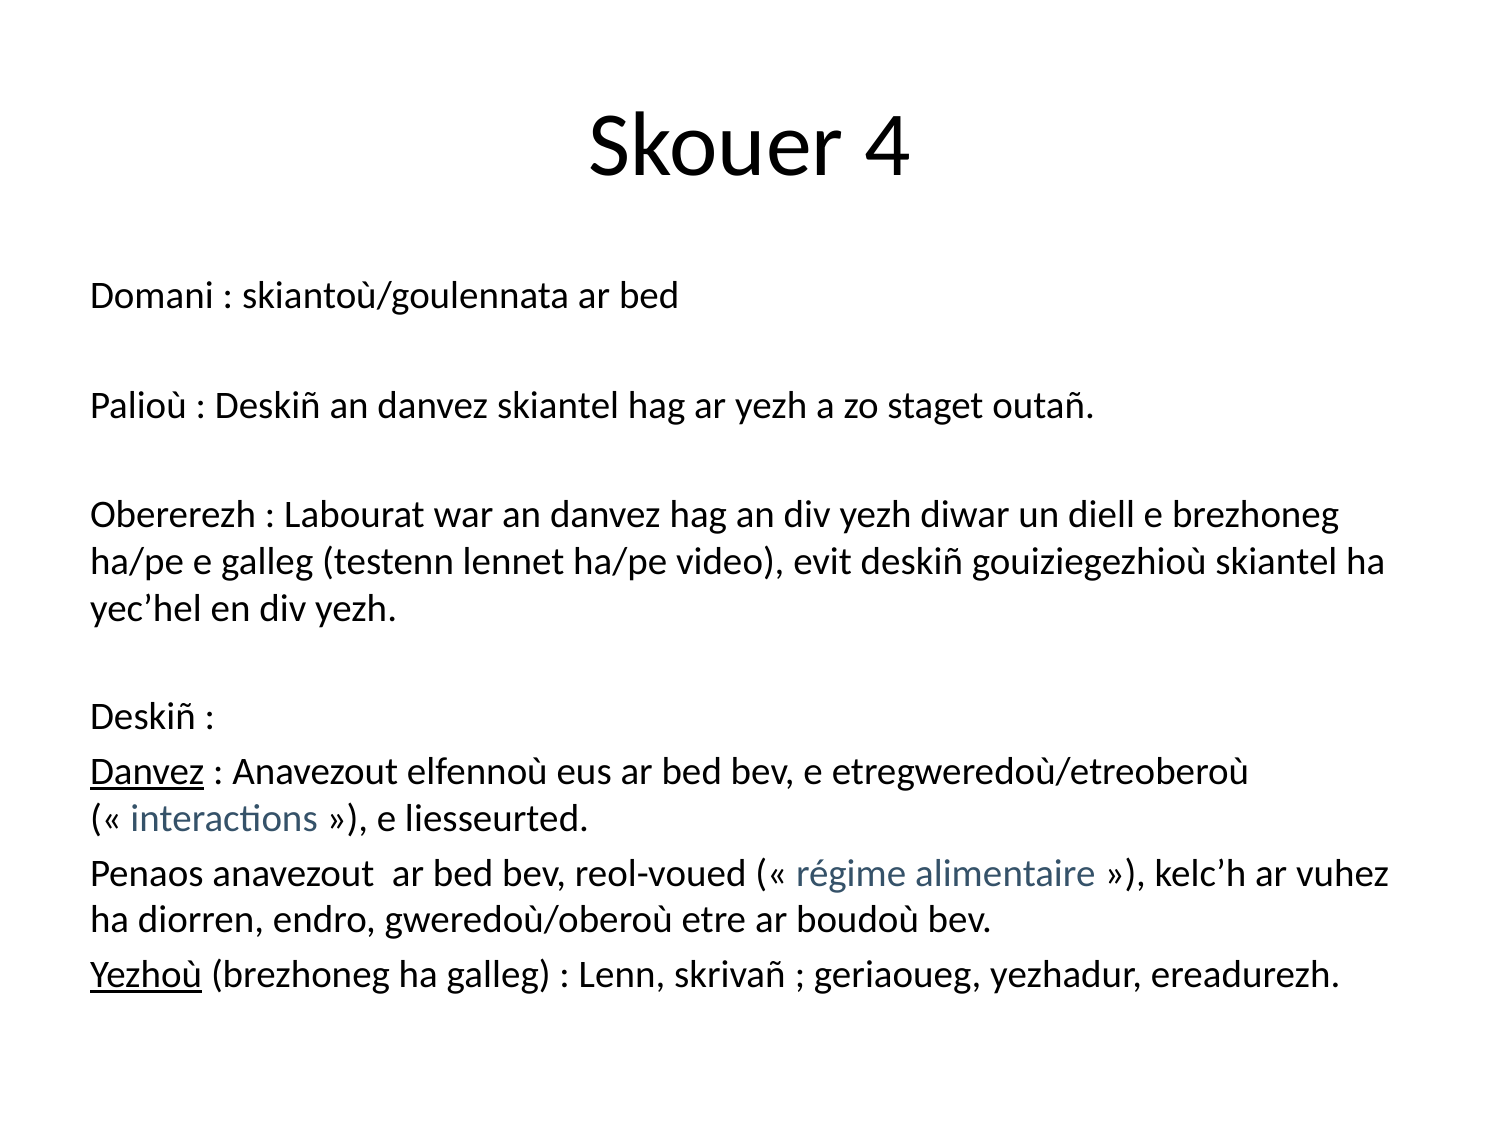

# Skouer 4
Domani : skiantoù/goulennata ar bed
Palioù : Deskiñ an danvez skiantel hag ar yezh a zo staget outañ.
Obererezh : Labourat war an danvez hag an div yezh diwar un diell e brezhoneg ha/pe e galleg (testenn lennet ha/pe video), evit deskiñ gouiziegezhioù skiantel ha yec’hel en div yezh.
Deskiñ :
Danvez : Anavezout elfennoù eus ar bed bev, e etregweredoù/etreoberoù (« interactions »), e liesseurted.
Penaos anavezout ar bed bev, reol-voued (« régime alimentaire »), kelc’h ar vuhez ha diorren, endro, gweredoù/oberoù etre ar boudoù bev.
Yezhoù (brezhoneg ha galleg) : Lenn, skrivañ ; geriaoueg, yezhadur, ereadurezh.